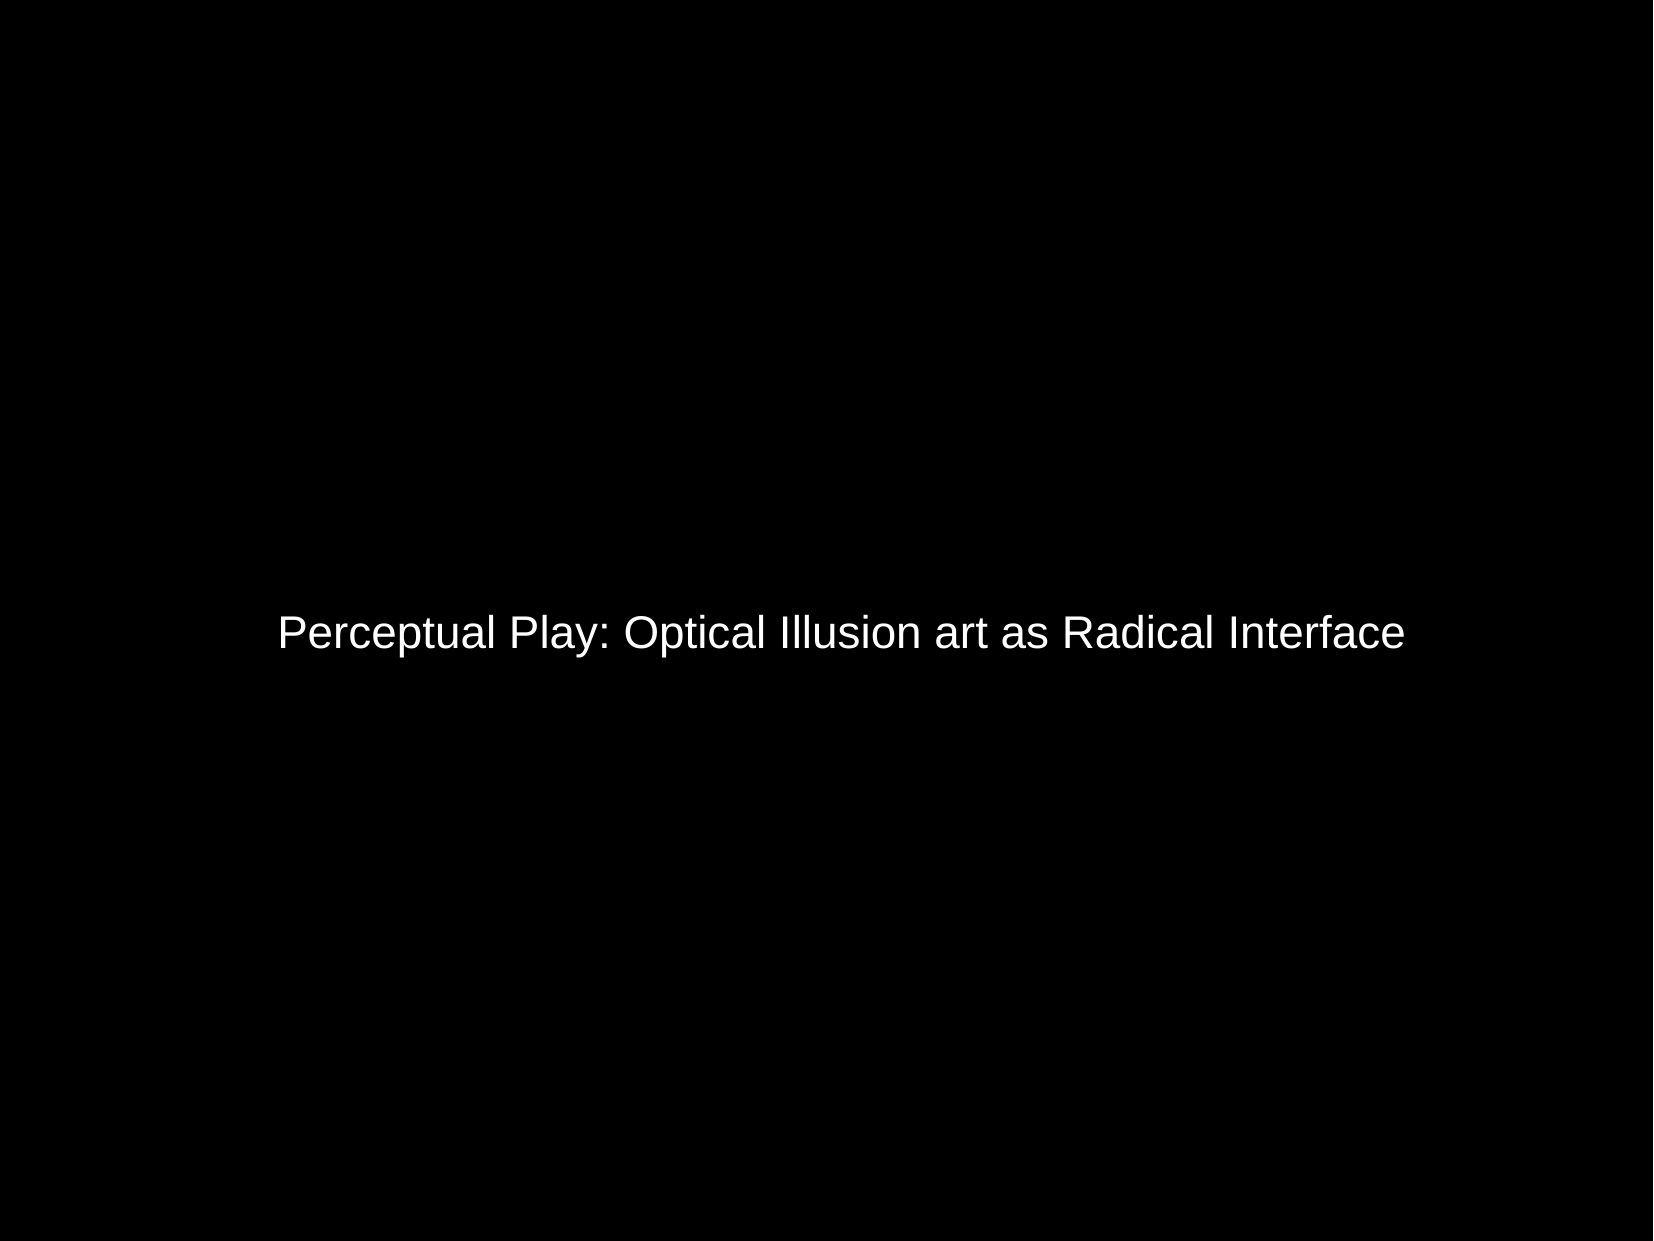

Perceptual Play: Optical Illusion art as Radical Interface